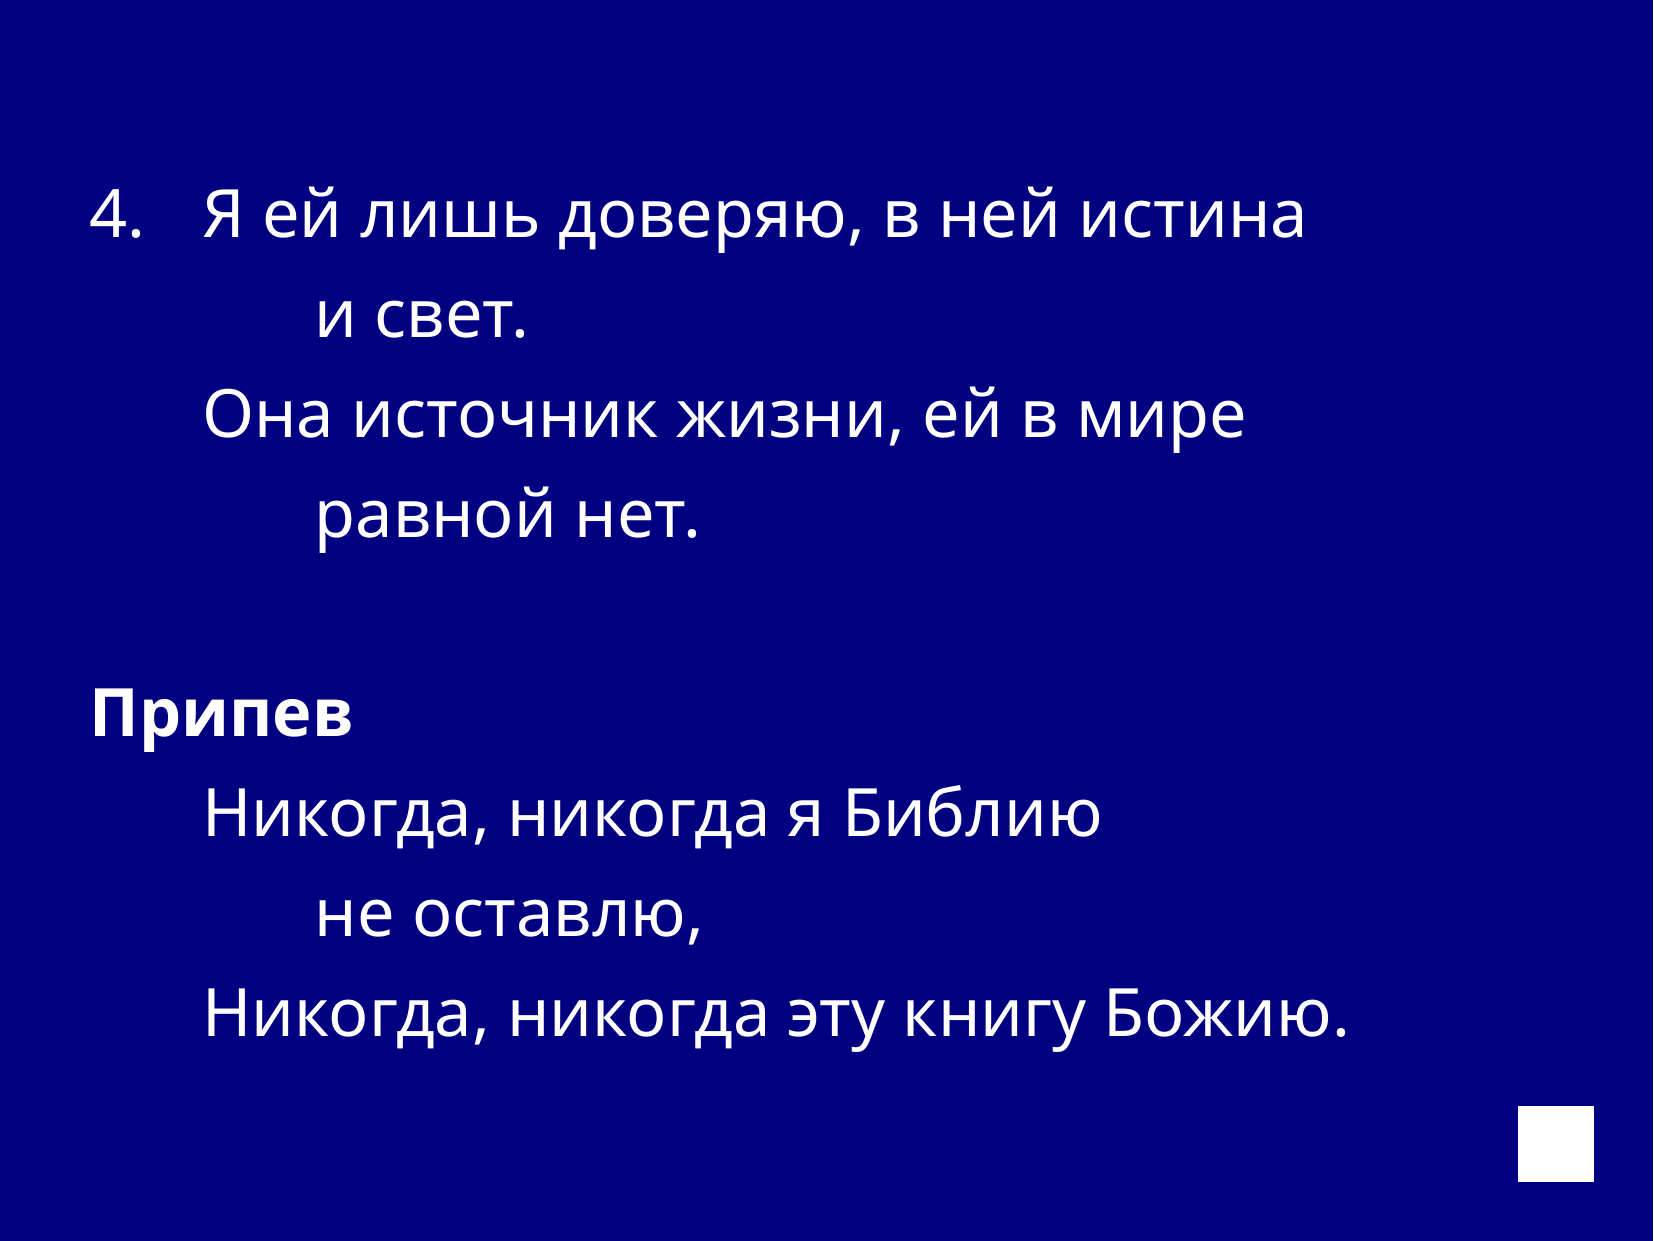

4.	Я ей лишь доверяю, в ней истина
		и свет.
	Она источник жизни, ей в мире
		равной нет.
Припев
	Никогда, никогда я Библию
		не оставлю,
	Никогда, никогда эту книгу Божию.